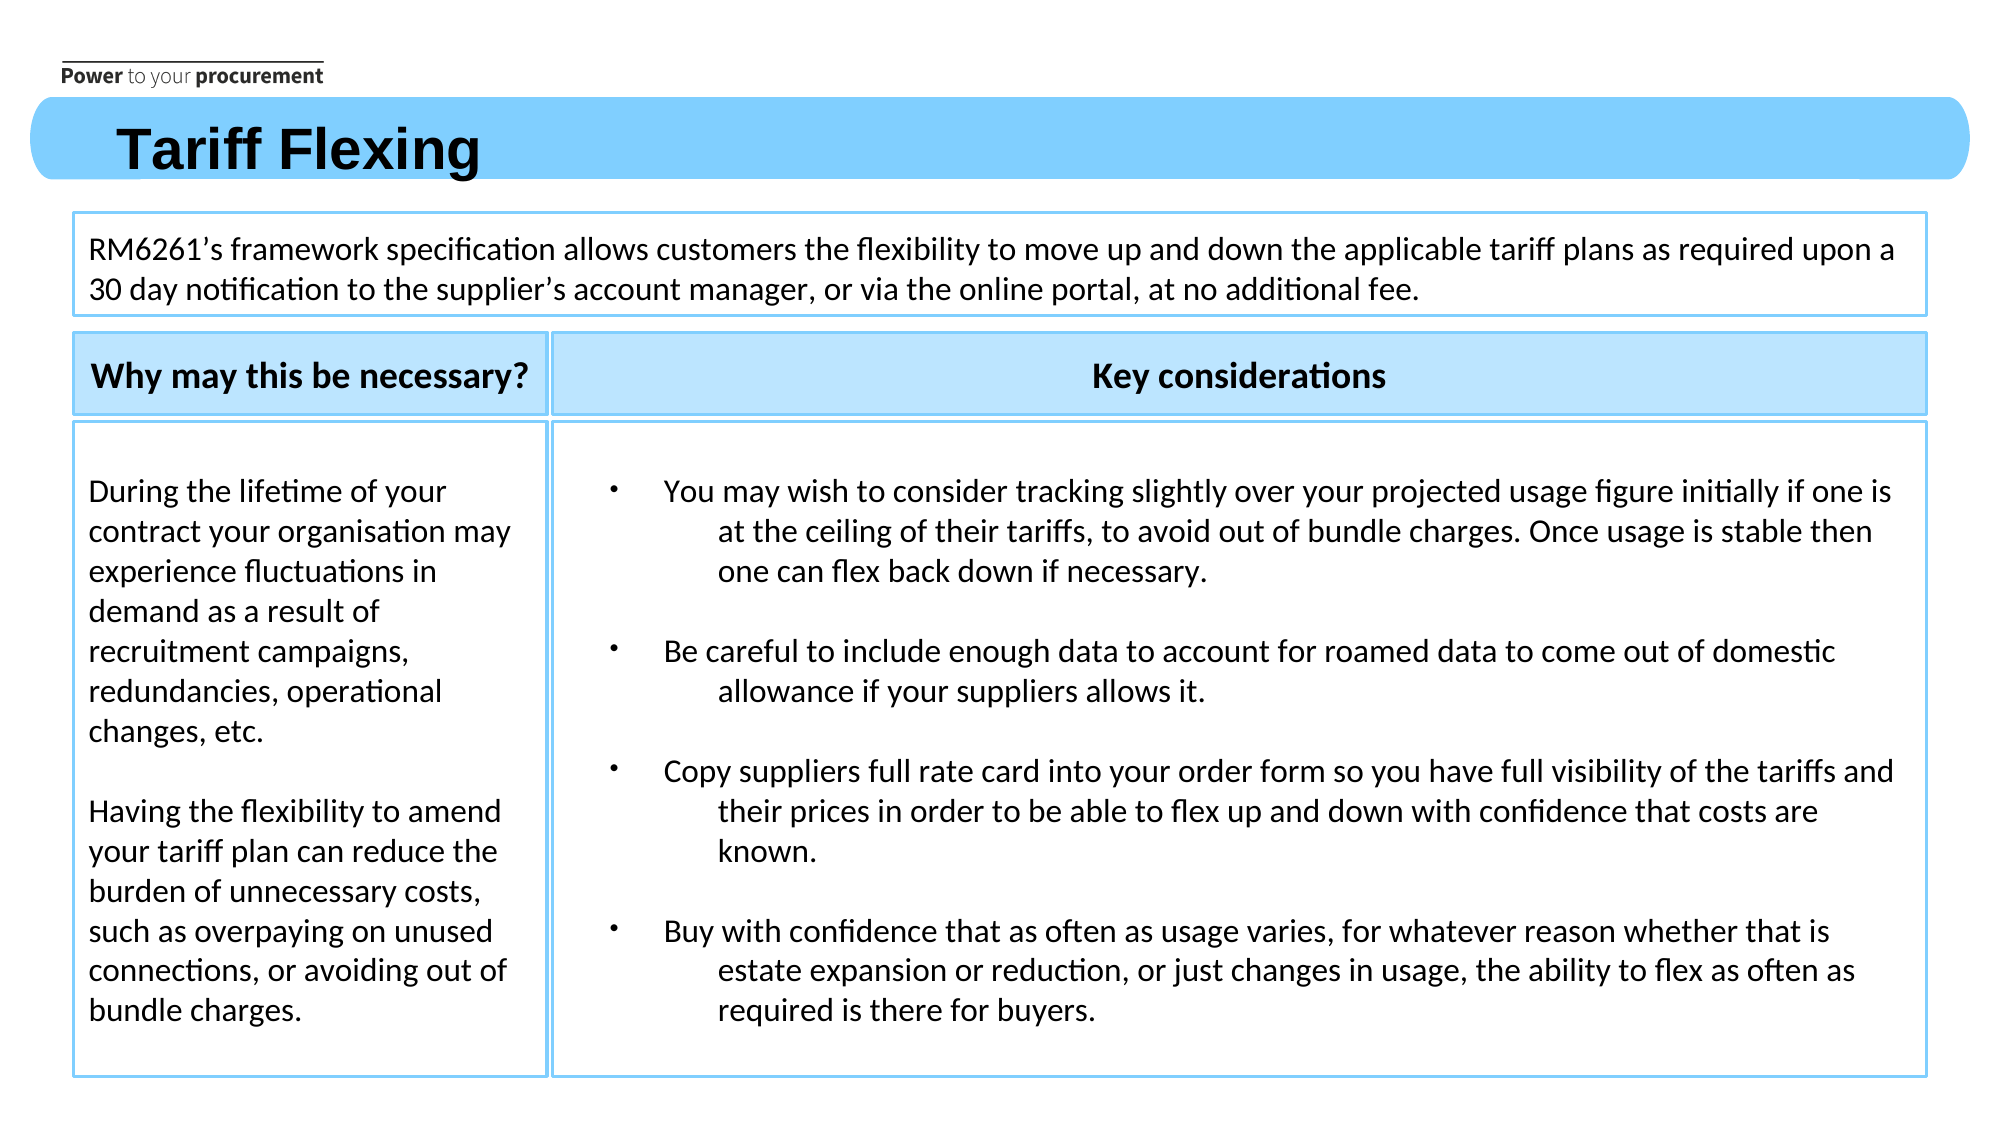

# Tariff Flexing
RM6261’s framework specification allows customers the flexibility to move up and down the applicable tariff plans as required upon a 30 day notification to the supplier’s account manager, or via the online portal, at no additional fee.
Why may this be necessary?
Key considerations
During the lifetime of your contract your organisation may experience fluctuations in demand as a result of recruitment campaigns, redundancies, operational changes, etc.
Having the flexibility to amend your tariff plan can reduce the burden of unnecessary costs, such as overpaying on unused connections, or avoiding out of bundle charges.
You may wish to consider tracking slightly over your projected usage figure initially if one is at the ceiling of their tariffs, to avoid out of bundle charges. Once usage is stable then one can flex back down if necessary.
Be careful to include enough data to account for roamed data to come out of domestic allowance if your suppliers allows it.
Copy suppliers full rate card into your order form so you have full visibility of the tariffs and their prices in order to be able to flex up and down with confidence that costs are known.
Buy with confidence that as often as usage varies, for whatever reason whether that is estate expansion or reduction, or just changes in usage, the ability to flex as often as required is there for buyers.